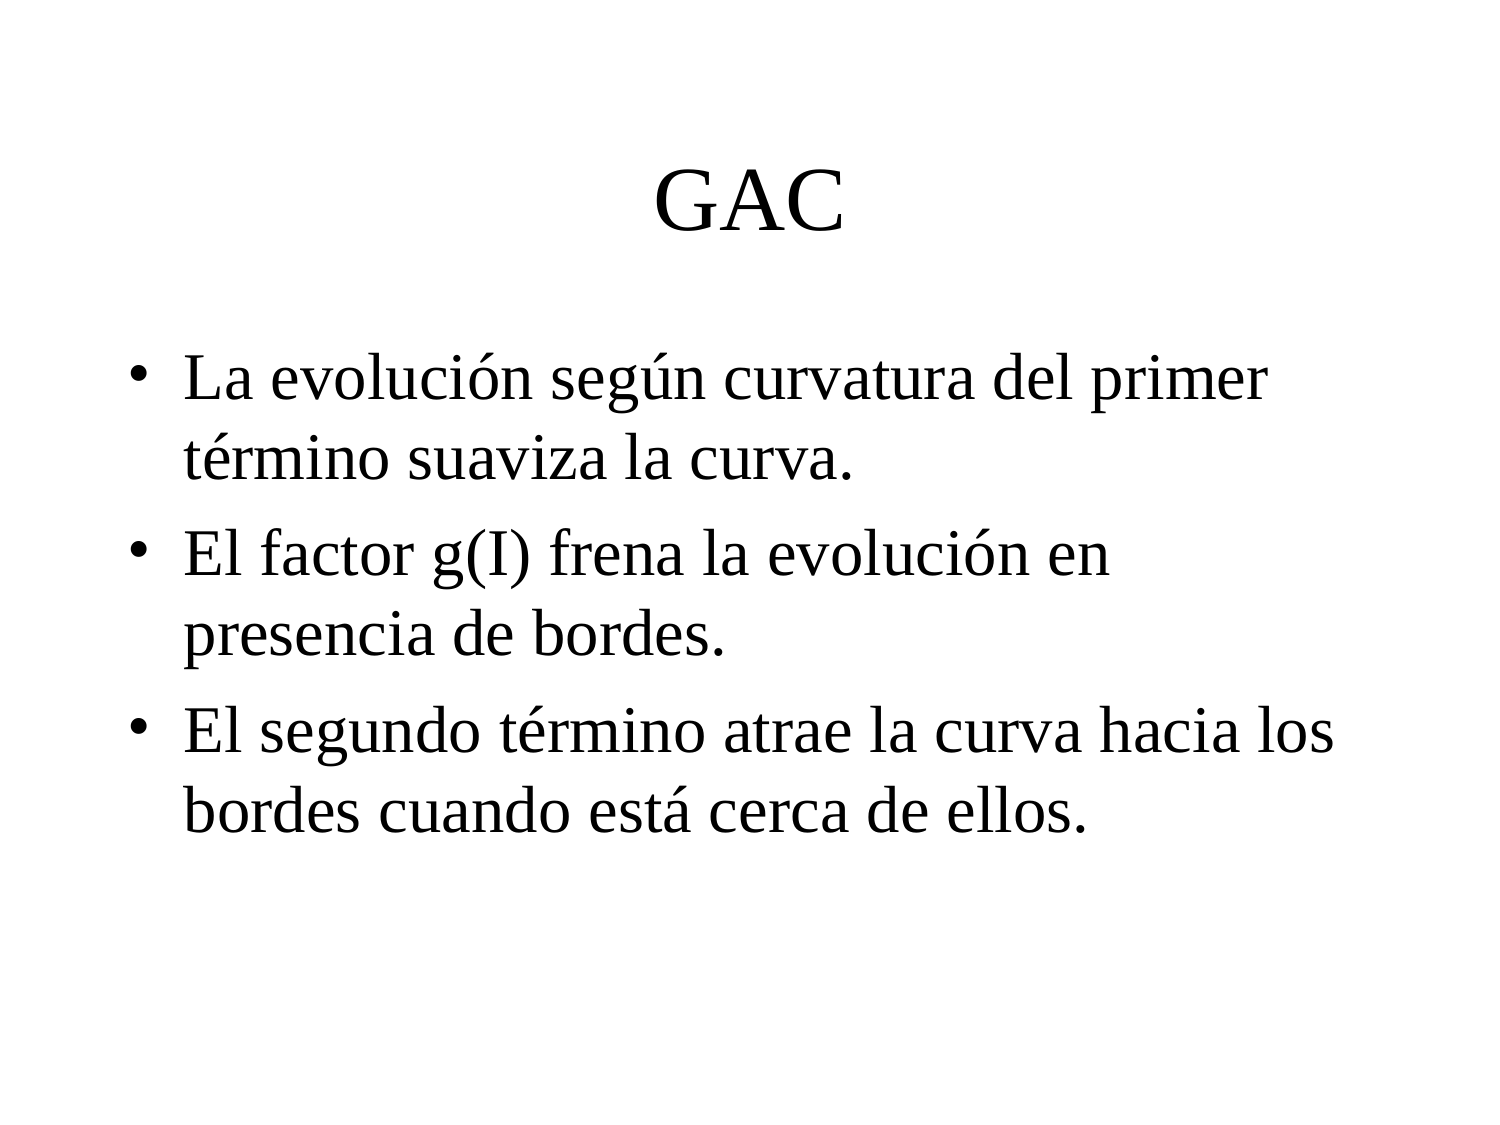

GAC
La evolución según curvatura del primer término suaviza la curva.
El factor g(I) frena la evolución en presencia de bordes.
El segundo término atrae la curva hacia los bordes cuando está cerca de ellos.